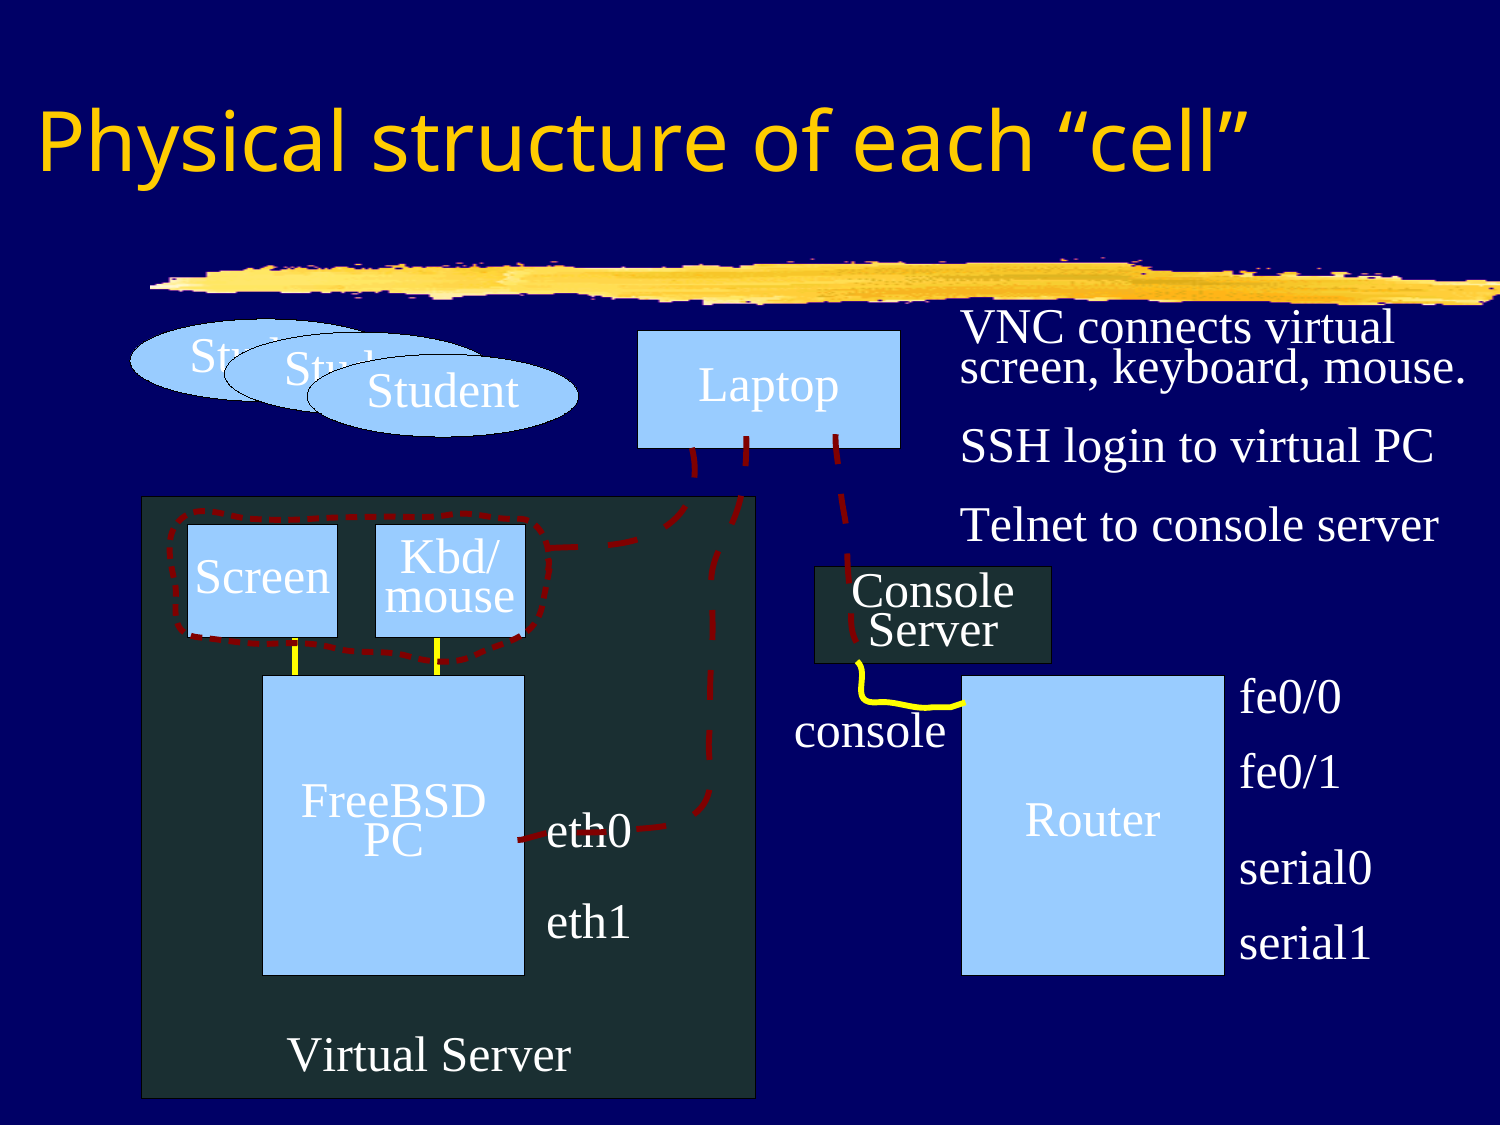

# Physical structure of each “cell”
VNC connects virtual screen, keyboard, mouse.
SSH login to virtual PC
Telnet to console server
Student
Laptop
Student
Student
Screen
Kbd/
mouse
FreeBSD
PC
eth0
eth1
Console
Server
Router
fe0/0
console
fe0/1
serial0
serial1
Virtual Server